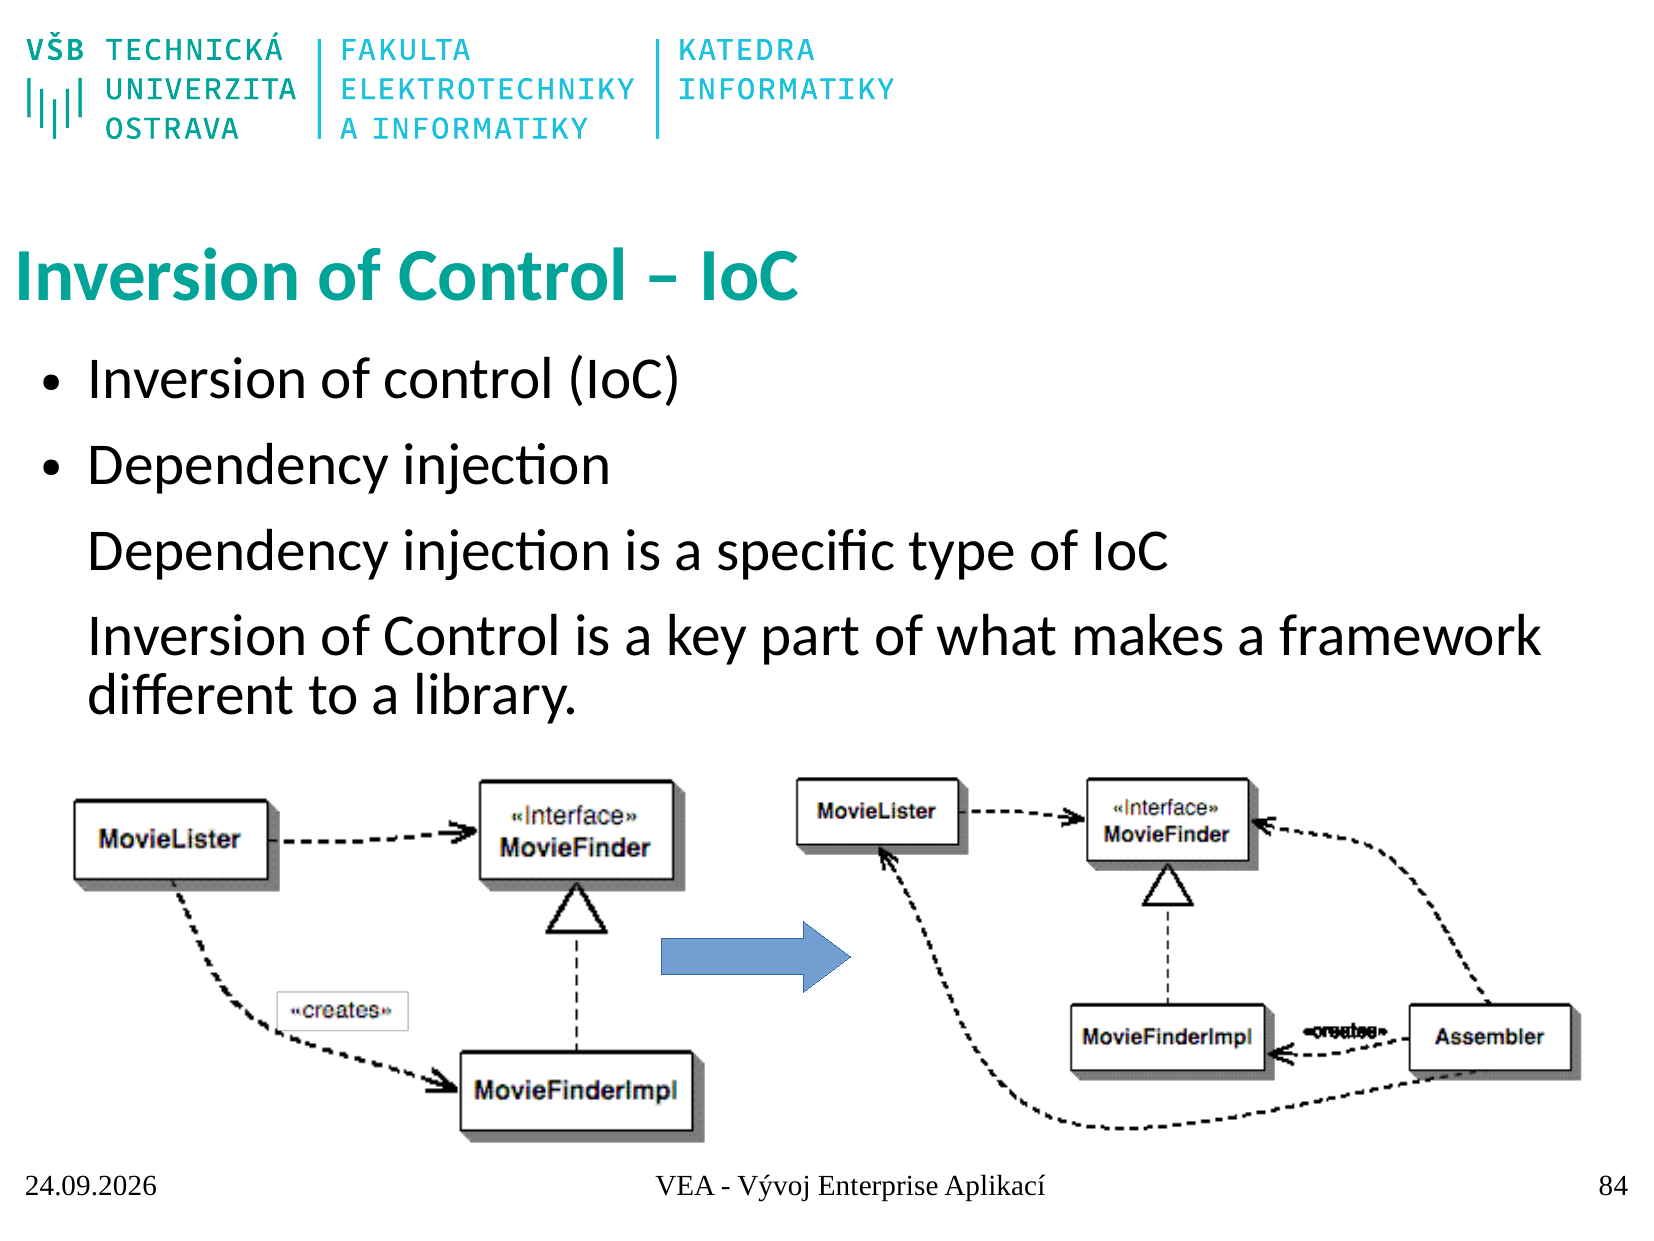

Inversion of Control – IoC
# Inversion of control (IoC)
Dependency injection
Dependency injection is a specific type of IoC
Inversion of Control is a key part of what makes a framework different to a library.
VEA - Vývoj Enterprise Aplikací
84